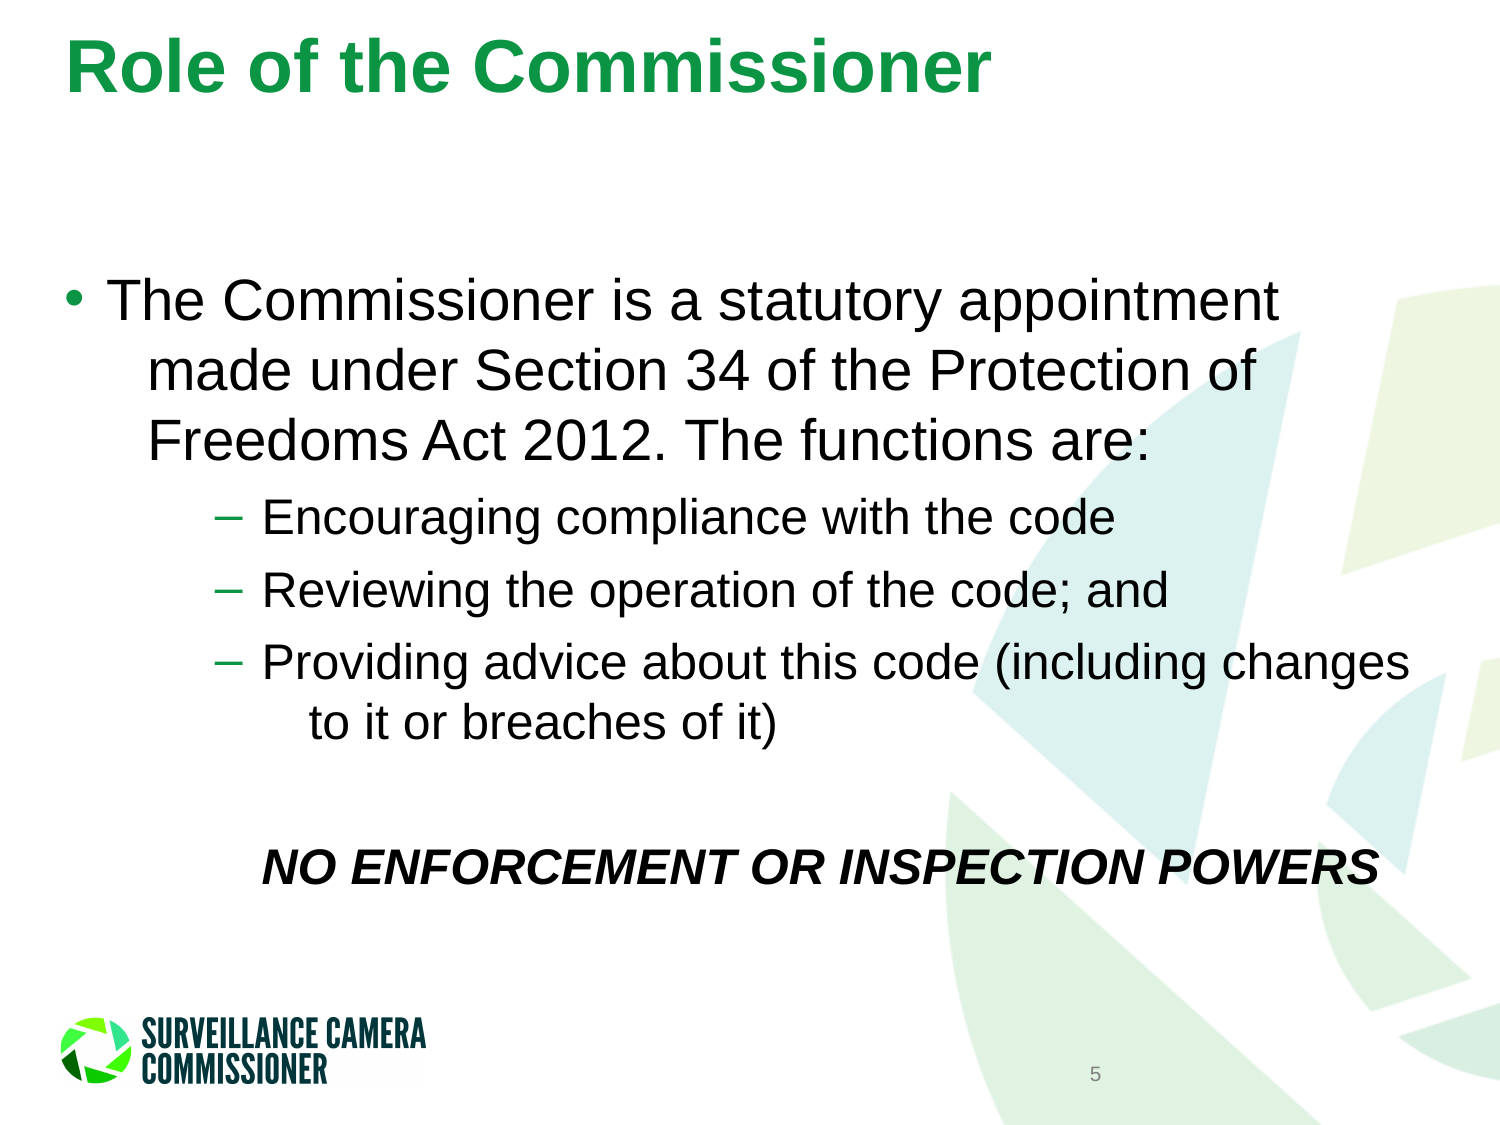

# Role of the Commissioner
The Commissioner is a statutory appointment made under Section 34 of the Protection of Freedoms Act 2012. The functions are:
Encouraging compliance with the code
Reviewing the operation of the code; and
Providing advice about this code (including changes to it or breaches of it)
NO ENFORCEMENT OR INSPECTION POWERS